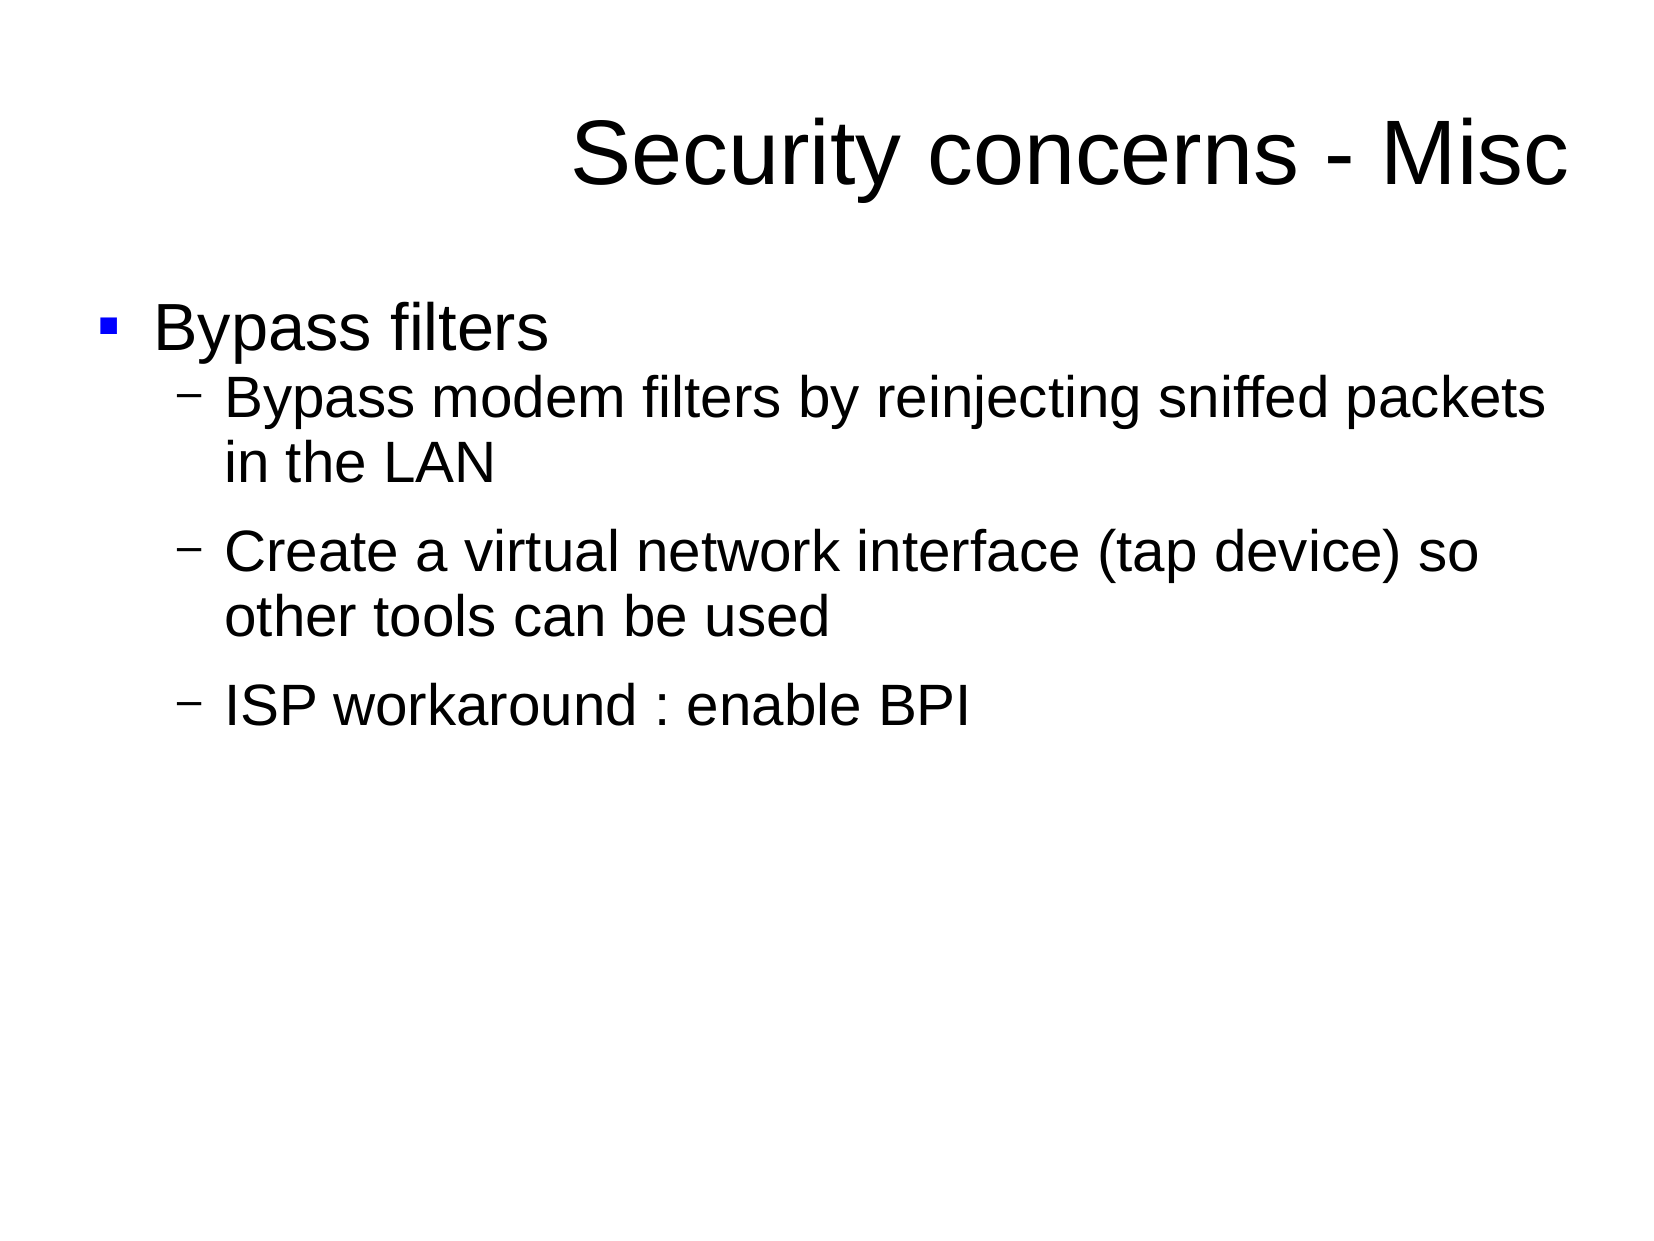

# Security concerns - Misc
Bypass filters
Bypass modem filters by reinjecting sniffed packets in the LAN
Create a virtual network interface (tap device) so other tools can be used
ISP workaround : enable BPI